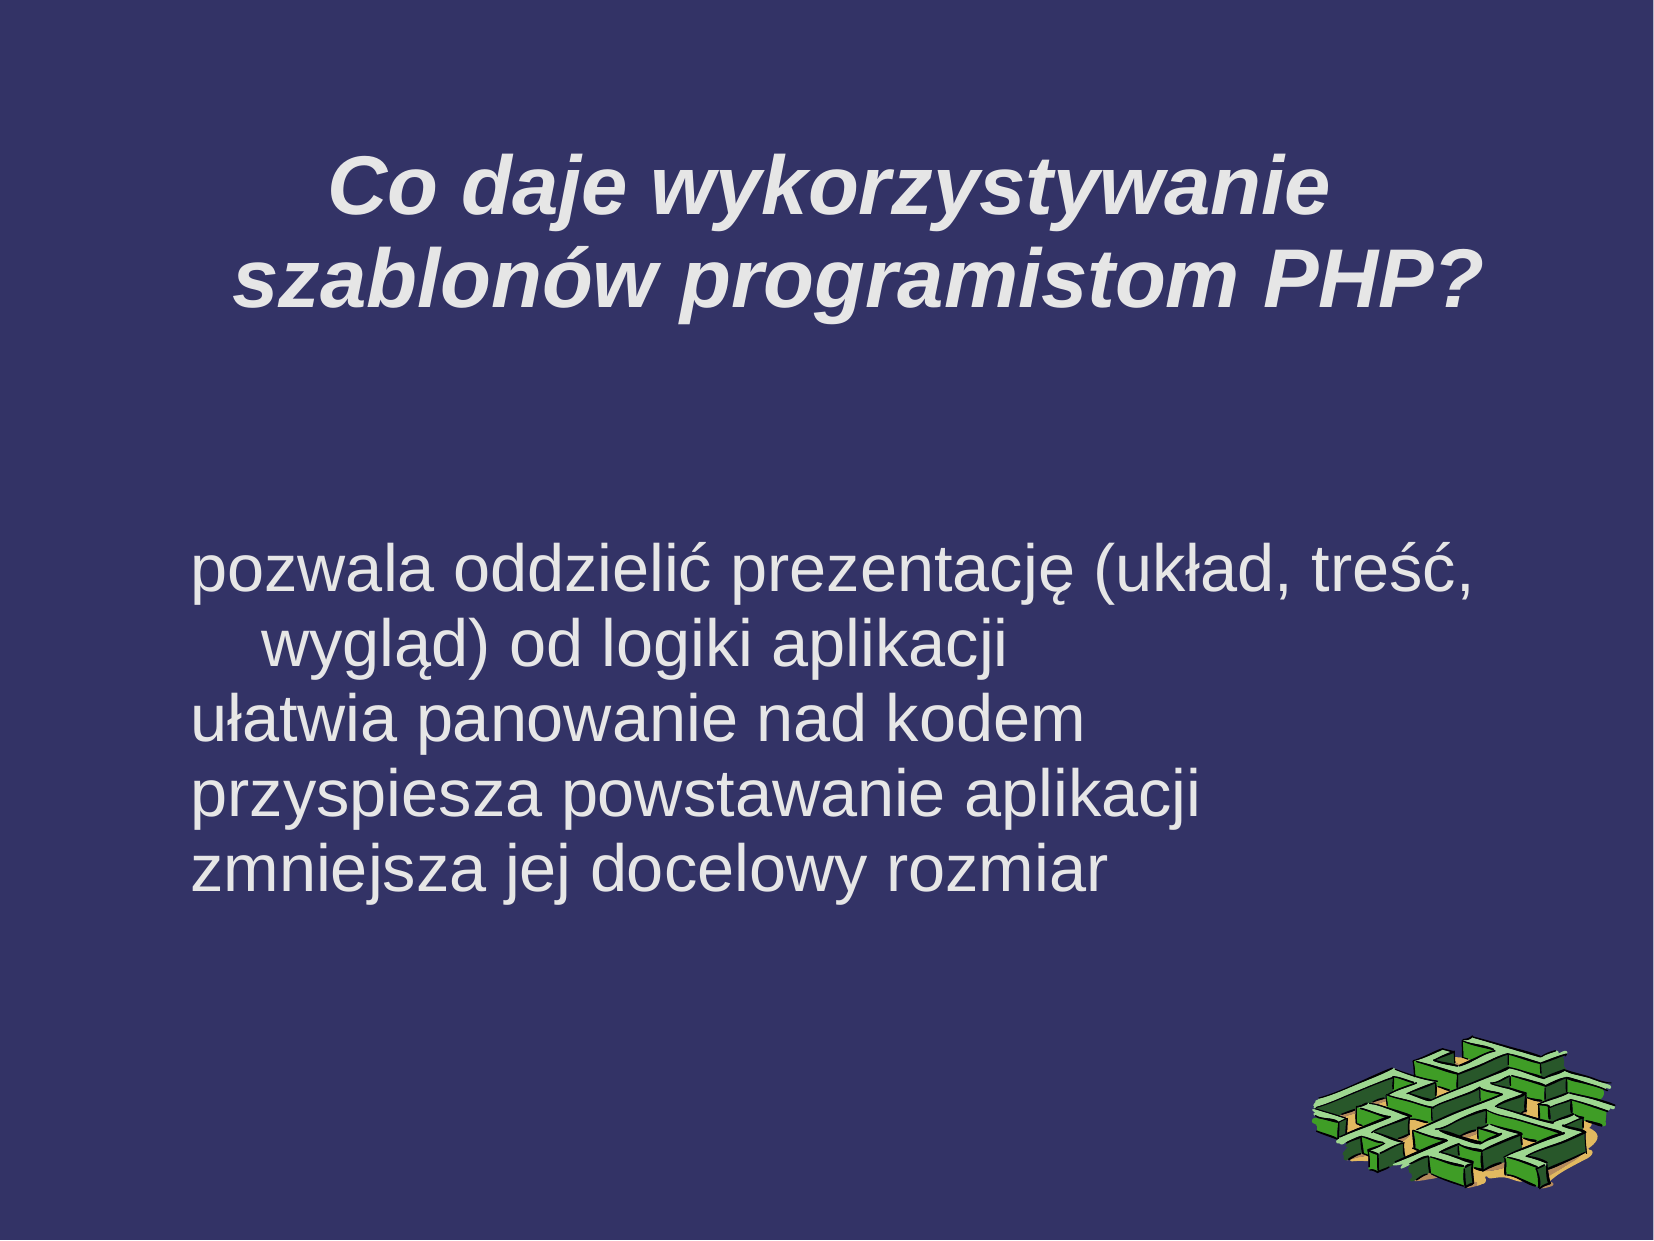

# Co daje wykorzystywanie szablonów programistom PHP?
pozwala oddzielić prezentację (układ, treść, wygląd) od logiki aplikacji
ułatwia panowanie nad kodem
przyspiesza powstawanie aplikacji
zmniejsza jej docelowy rozmiar